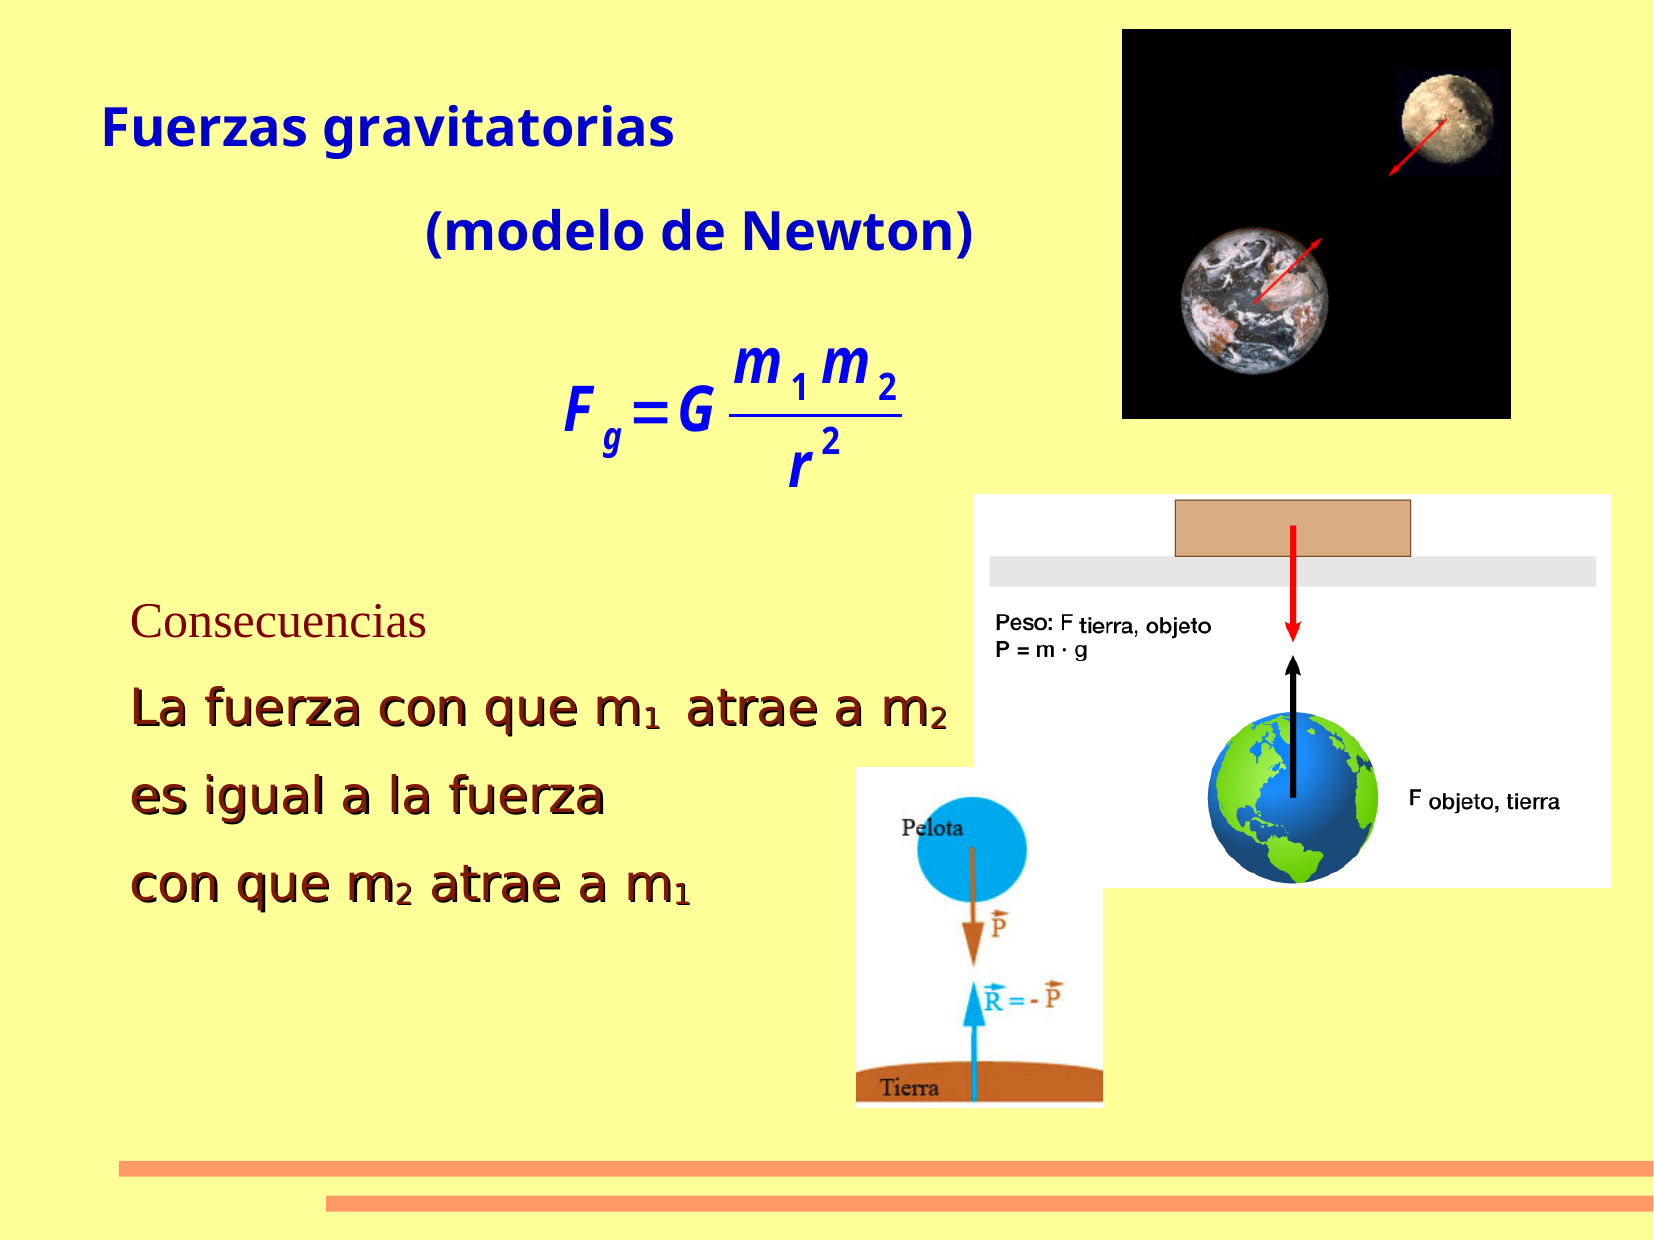

Fuerzas gravitatorias
(modelo de Newton)
# Consecuencias
La fuerza con que m1 atrae a m2
es igual a la fuerza
con que m2 atrae a m1